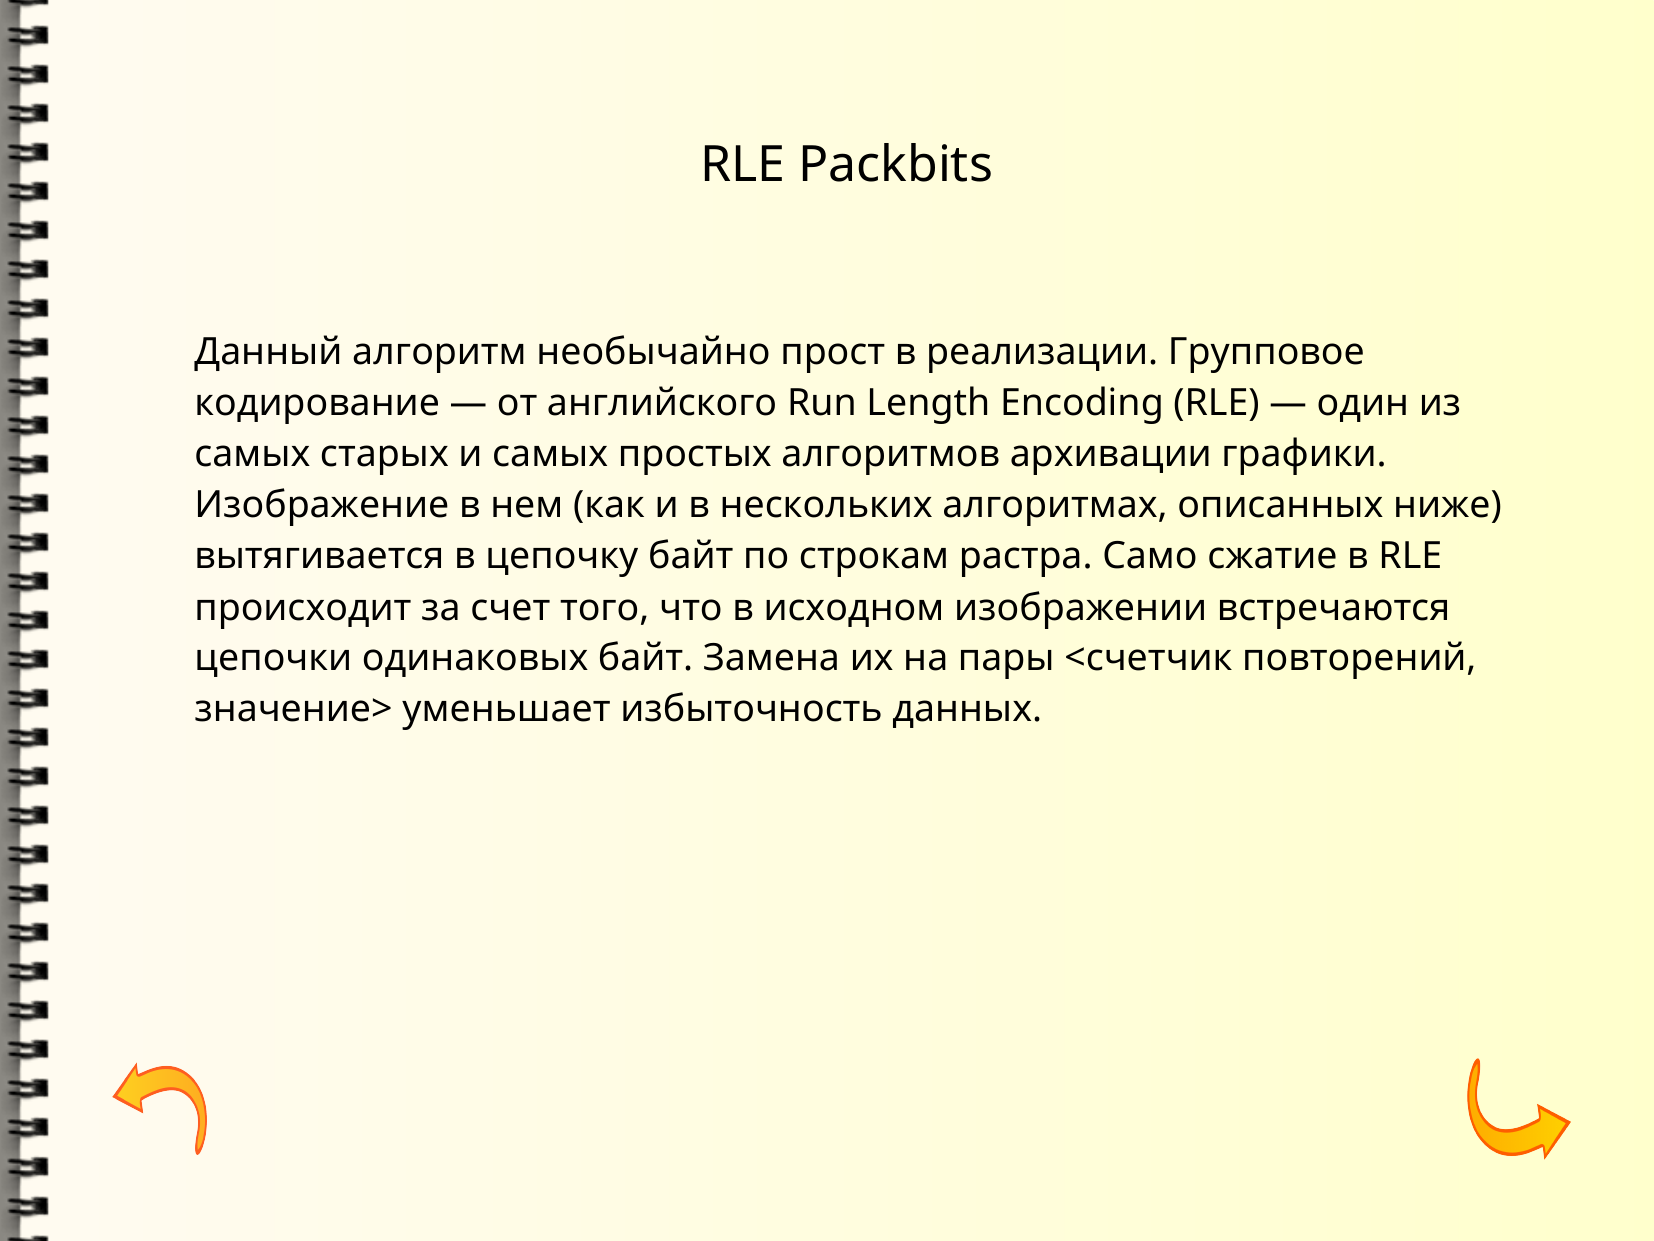

# RLE Packbits
Данный алгоритм необычайно прост в реализации. Групповое кодирование — от английского Run Length Encoding (RLE) — один из самых старых и самых простых алгоритмов архивации графики. Изображение в нем (как и в нескольких алгоритмах, описанных ниже) вытягивается в цепочку байт по строкам растра. Само сжатие в RLE происходит за счет того, что в исходном изображении встречаются цепочки одинаковых байт. Замена их на пары <счетчик повторений, значение> уменьшает избыточность данных.